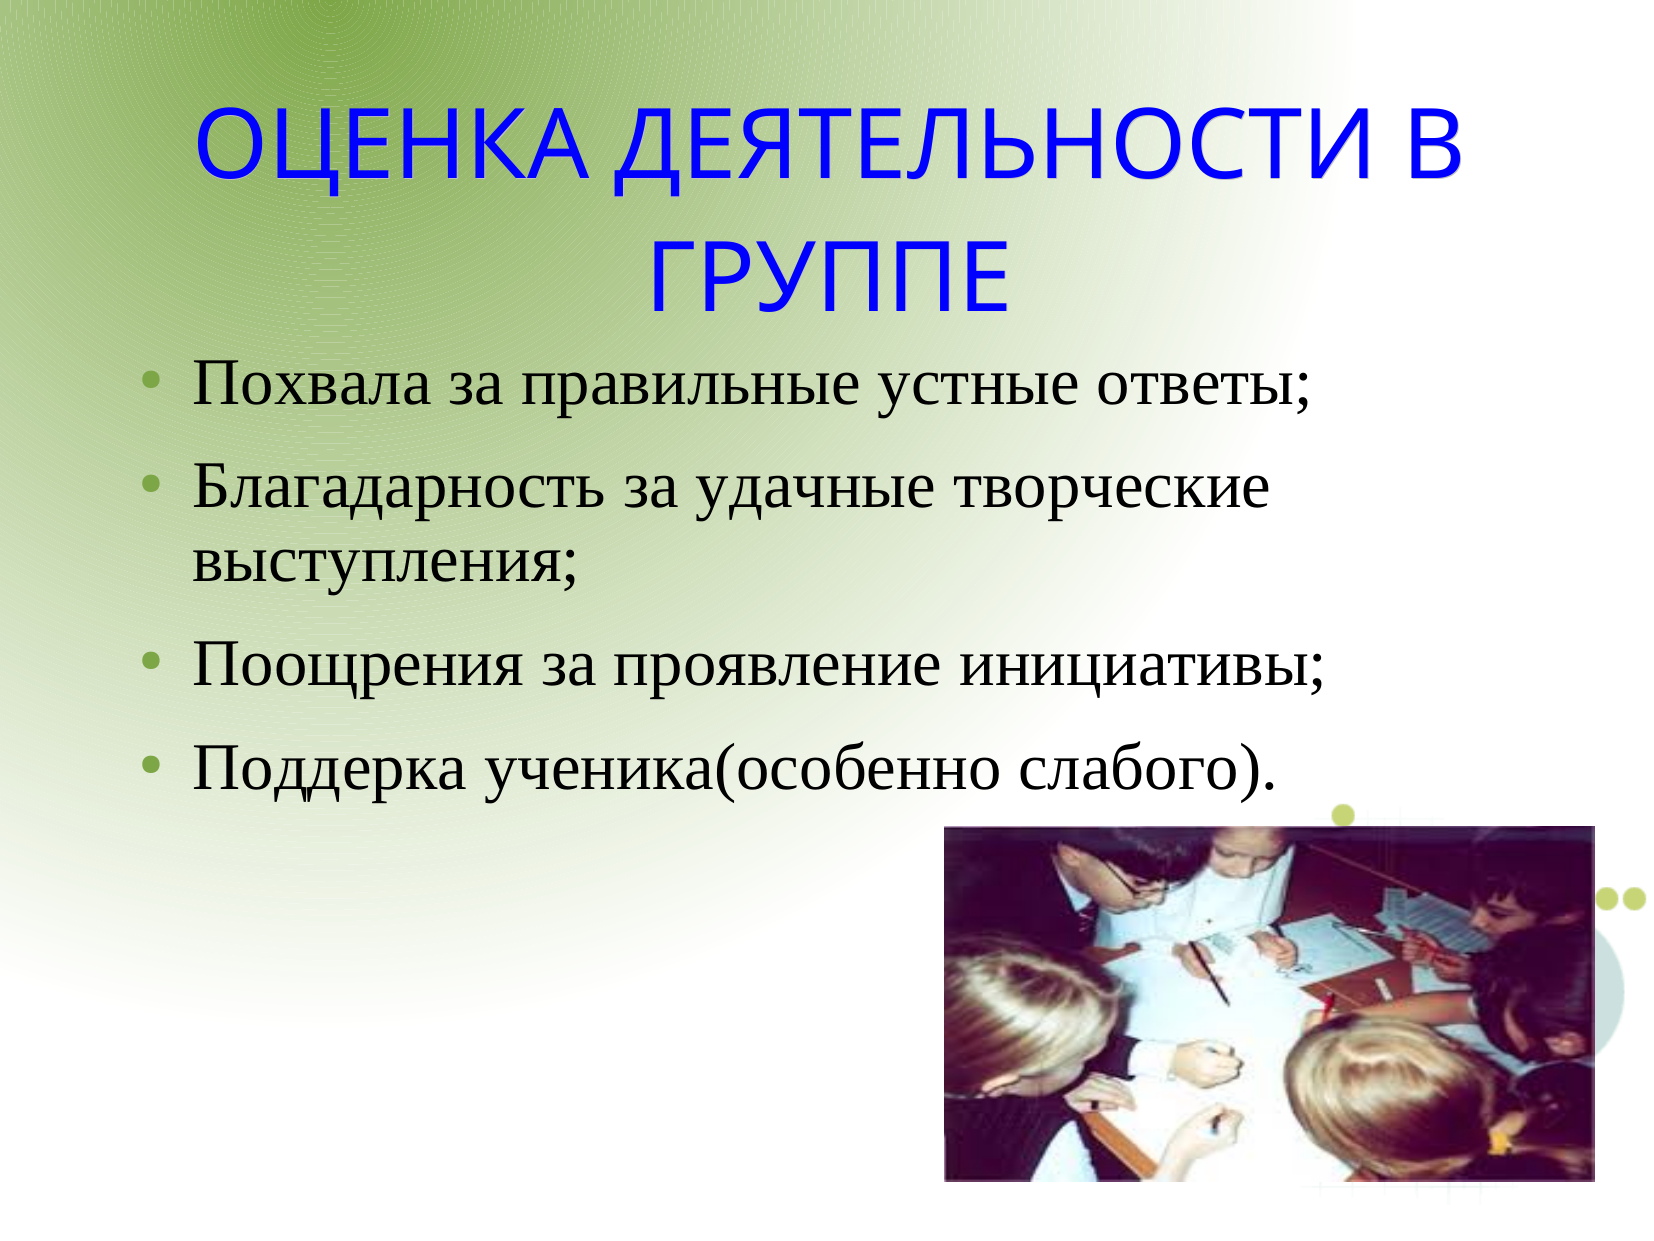

# ОЦЕНКА ДЕЯТЕЛЬНОСТИ В ГРУППЕ
Похвала за правильные устные ответы;
Благадарность за удачные творческие выступления;
Поощрения за проявление инициативы;
Поддерка ученика(особенно слабого).